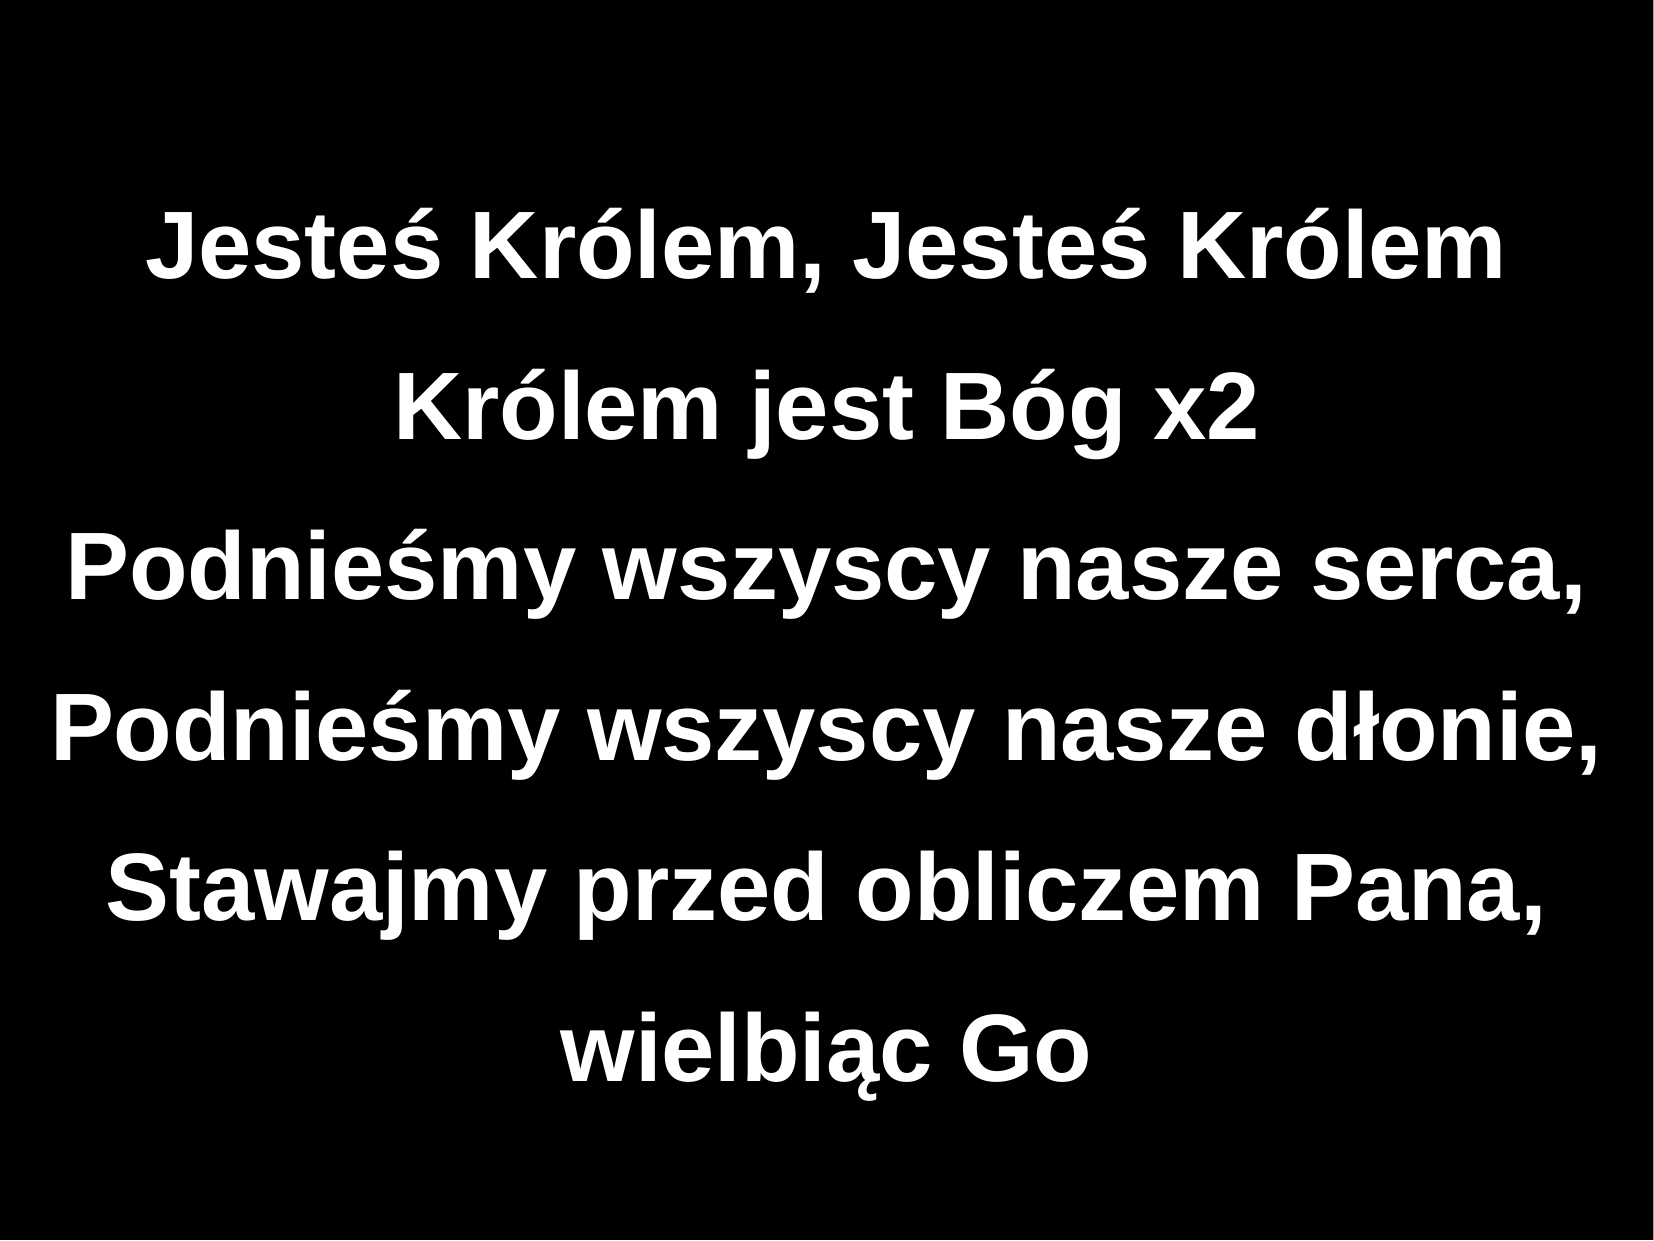

# Jesteś Królem, Jesteś Królem
Królem jest Bóg x2
Podnieśmy wszyscy nasze serca, Podnieśmy wszyscy nasze dłonie,
Stawajmy przed obliczem Pana, wielbiąc Go